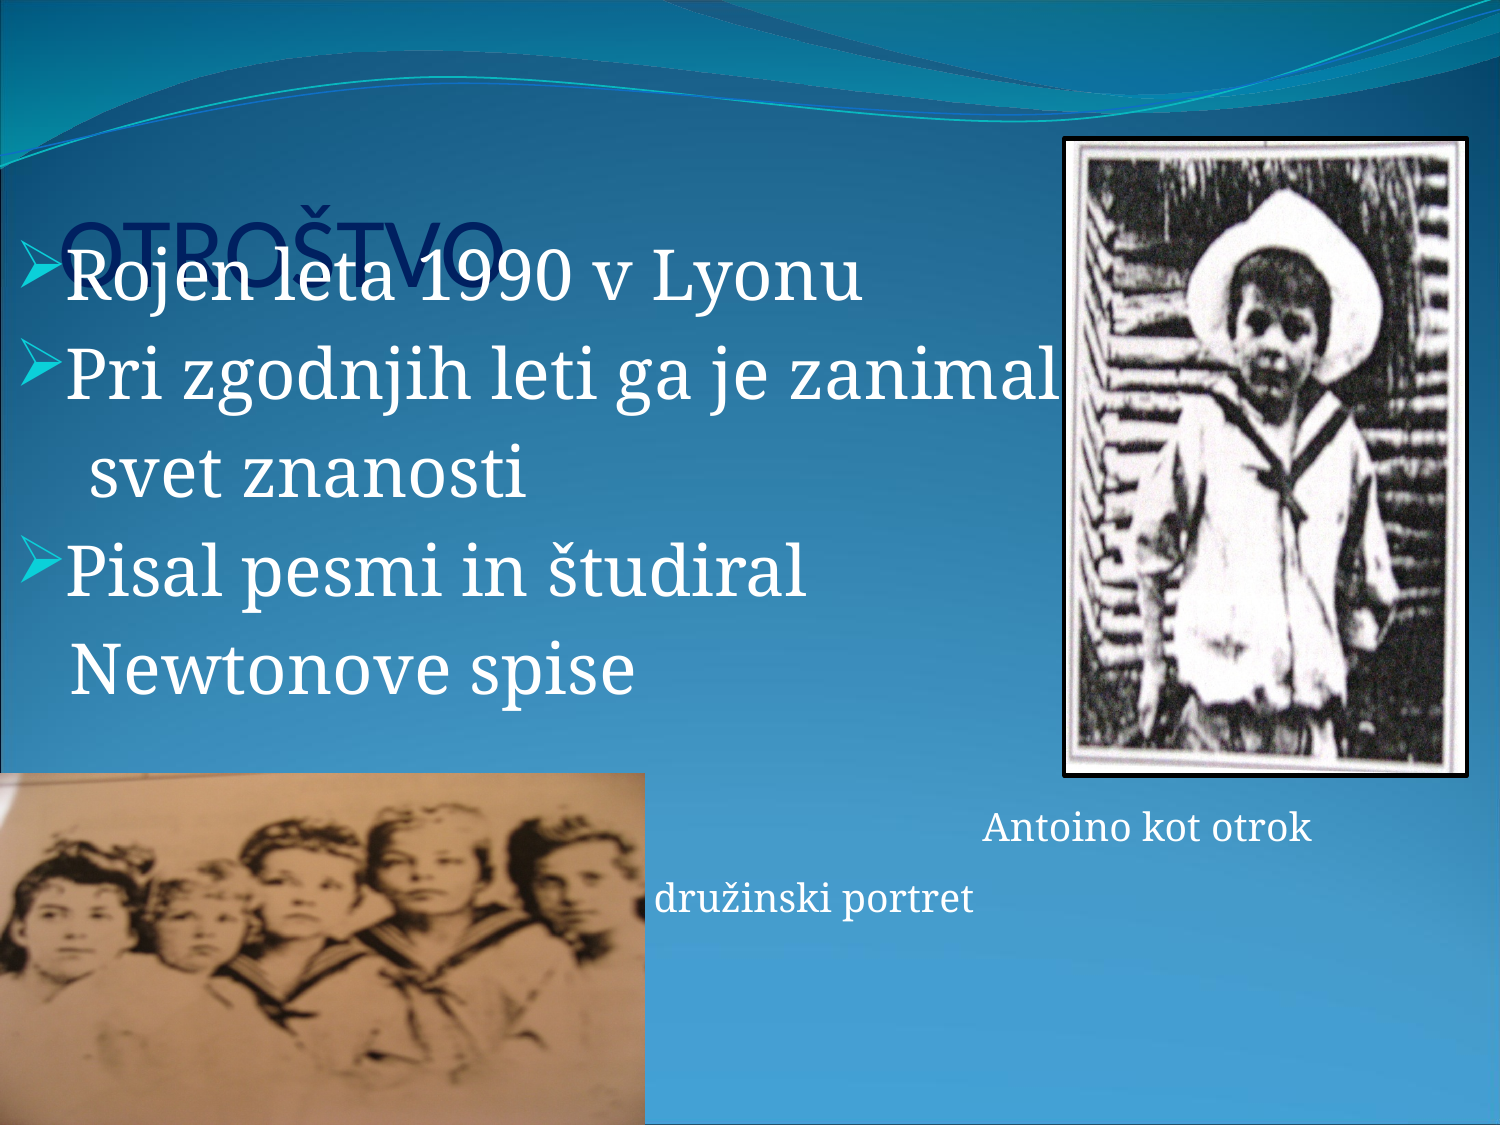

# OTROŠTVO
Rojen leta 1990 v Lyonu
Pri zgodnjih leti ga je zanimal
 svet znanosti
Pisal pesmi in študiral
 Newtonove spise
 Antoino kot otrok
 družinski portret